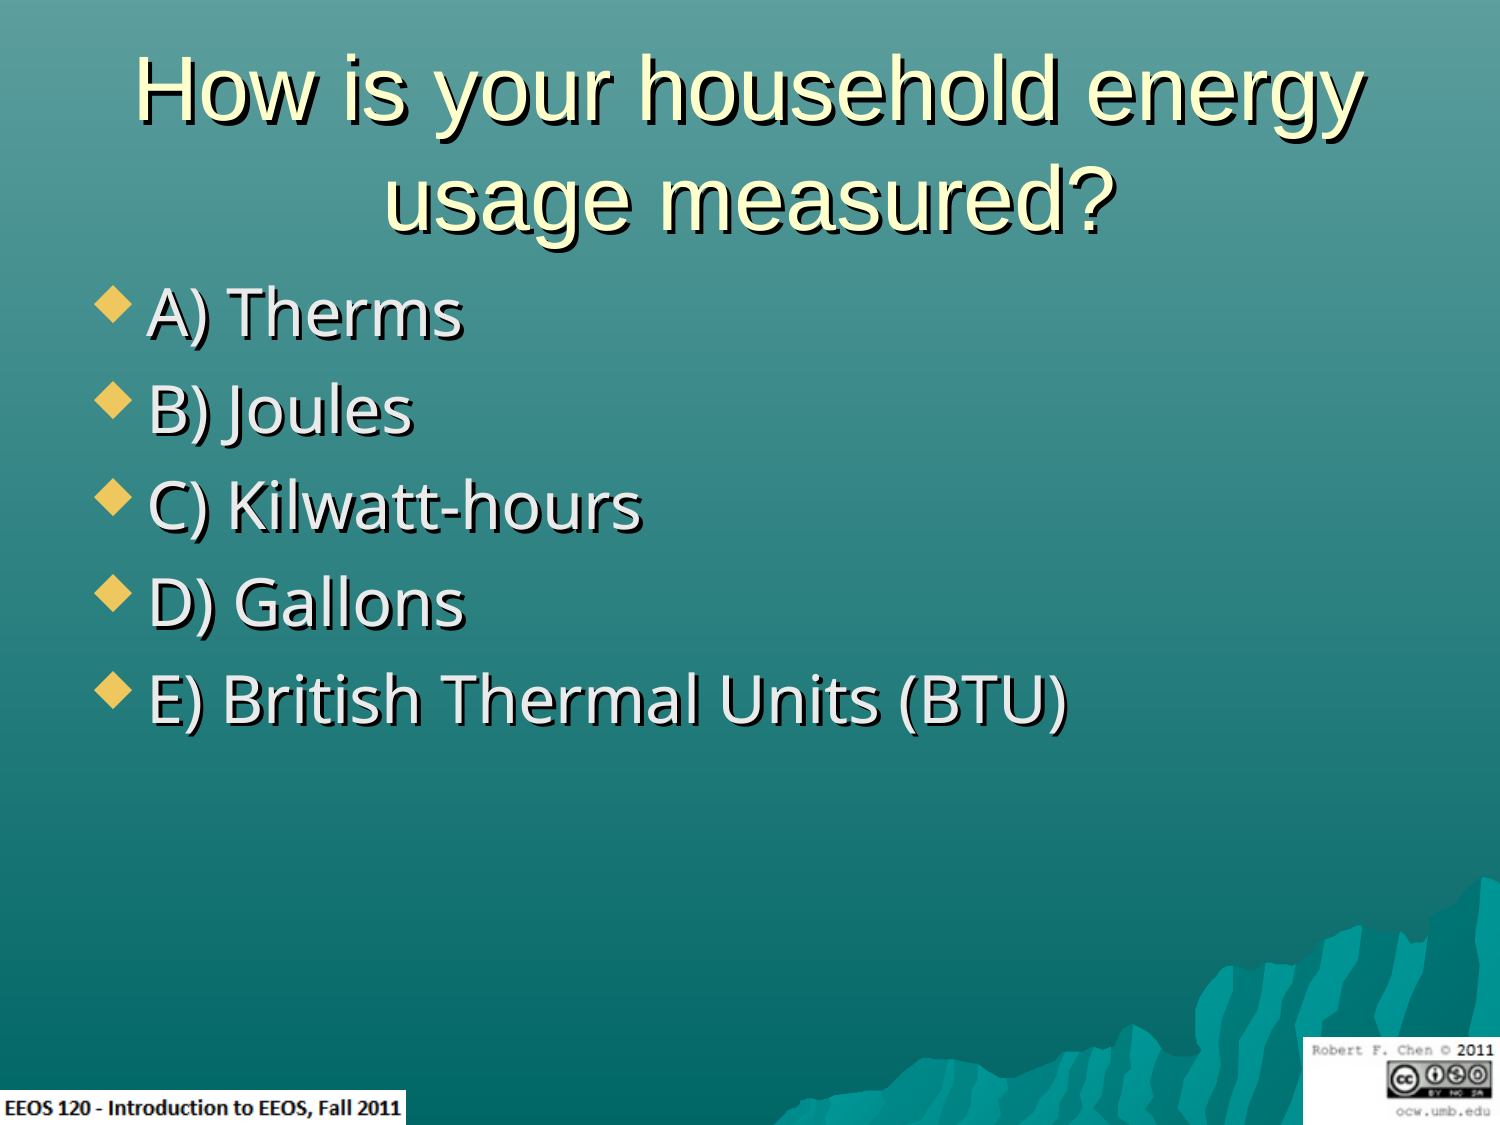

# How is your household energy usage measured?
A) Therms
B) Joules
C) Kilwatt-hours
D) Gallons
E) British Thermal Units (BTU)